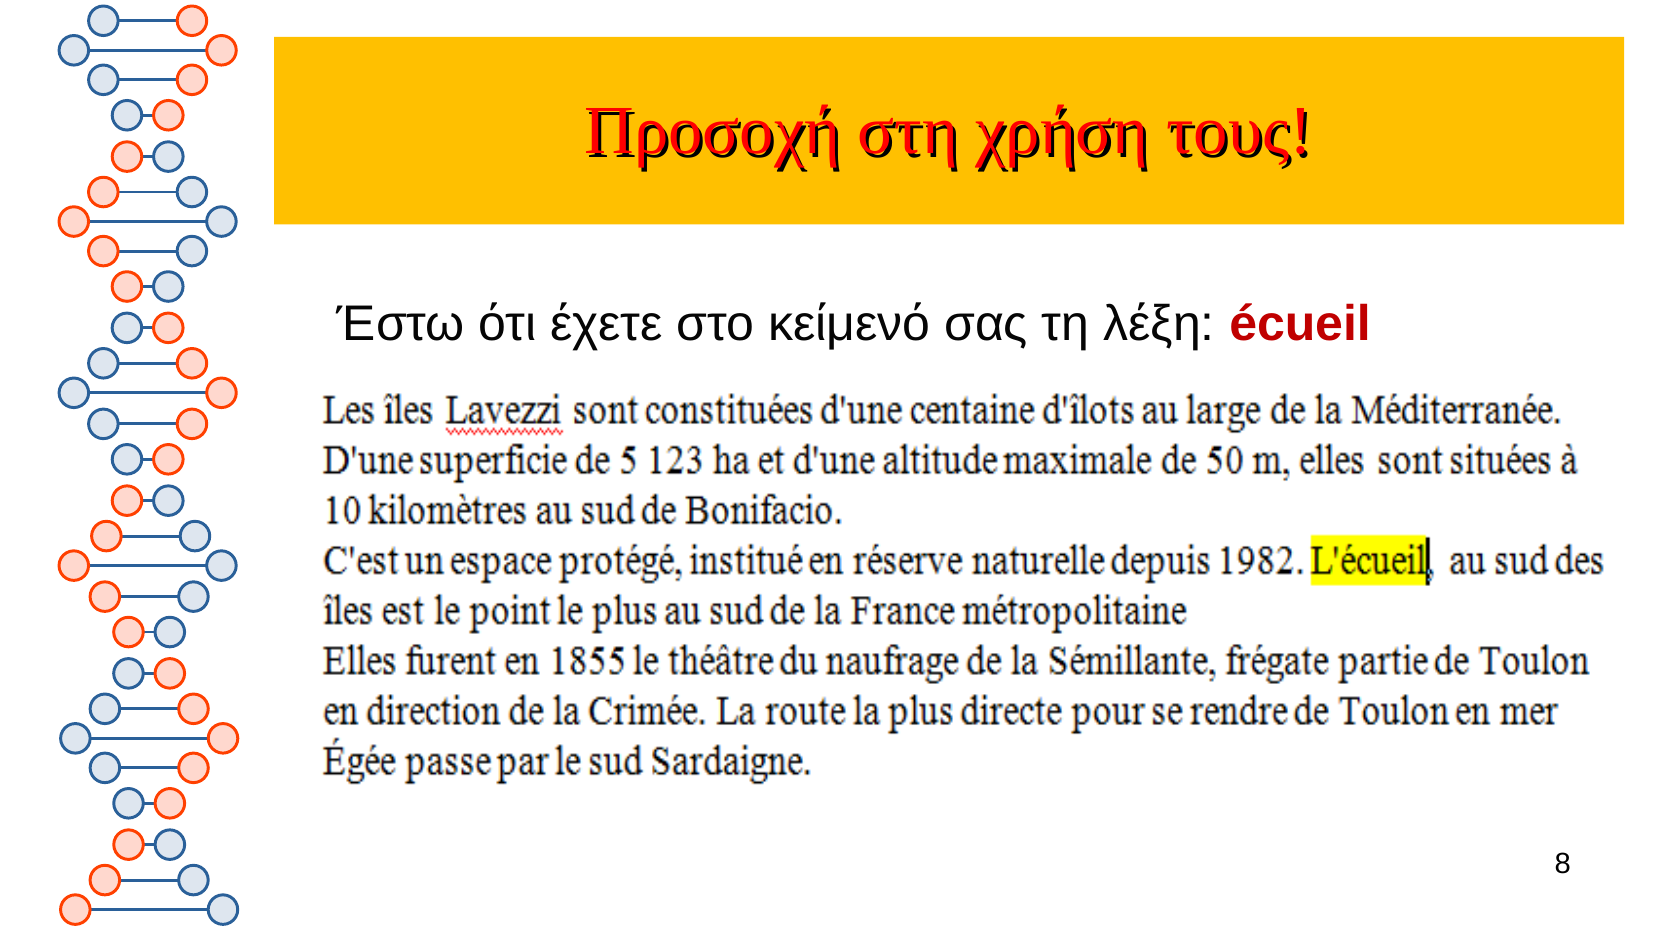

#
Προσοχή στη χρήση τους!
Έστω ότι έχετε στο κείμενό σας τη λέξη: écueil
8